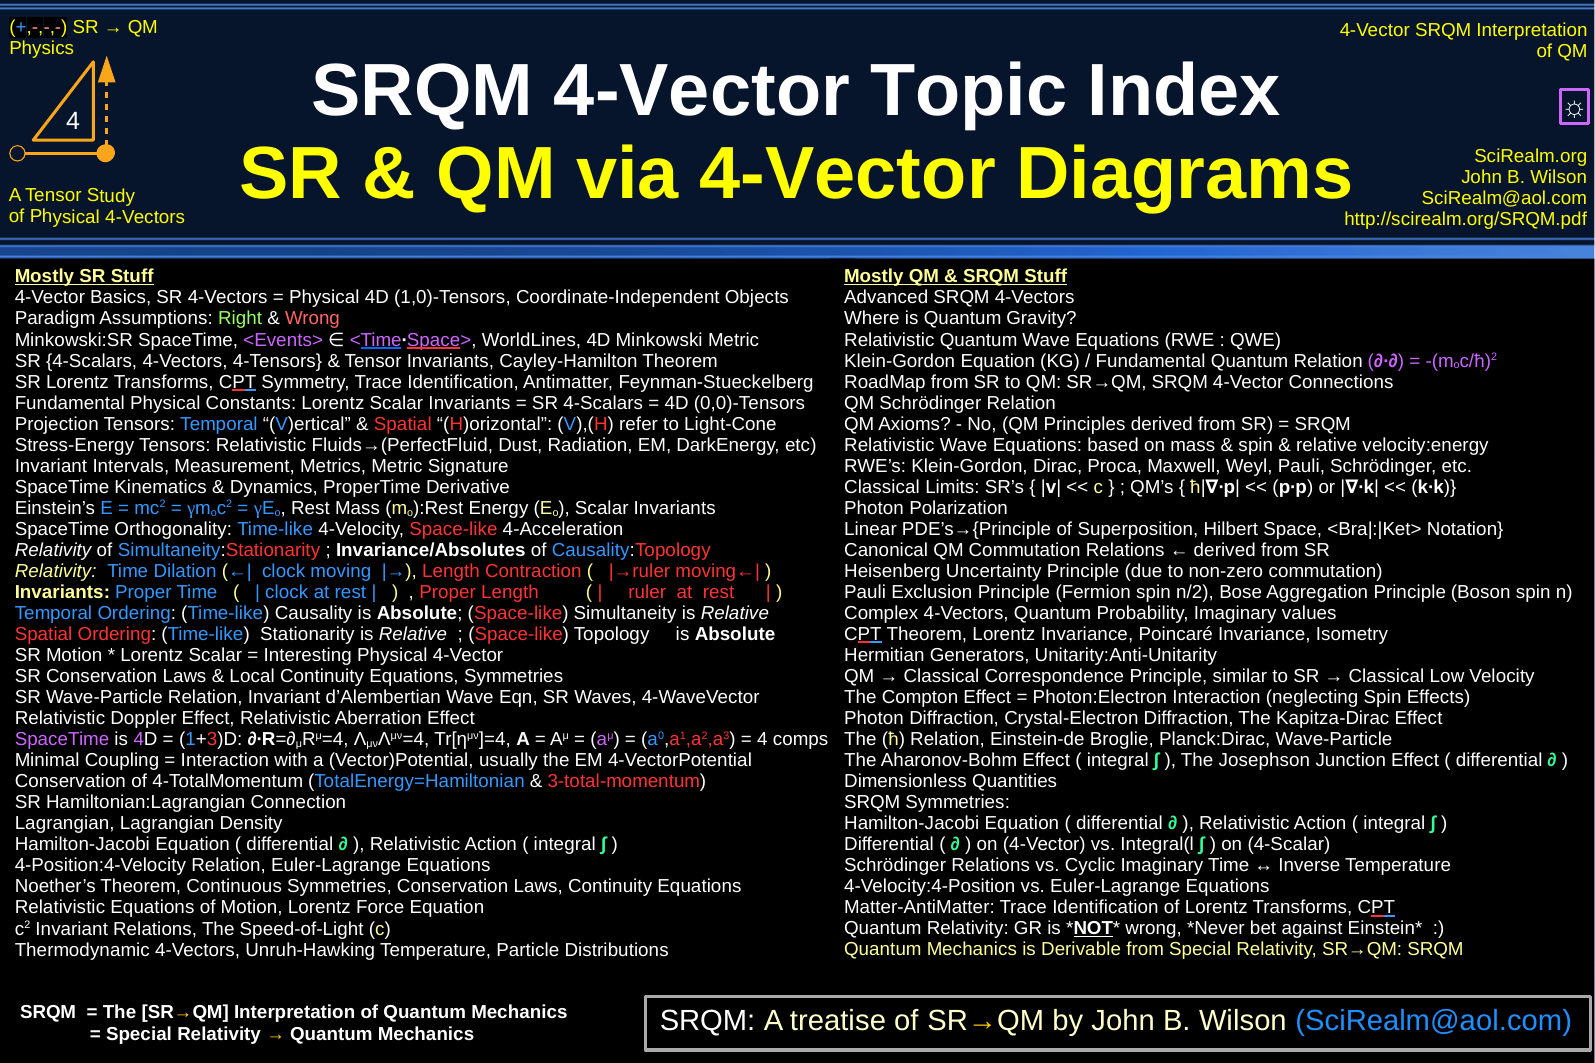

(+,-,-,-) SR → QM
Physics
A Tensor Study
of Physical 4-Vectors
4-Vector SRQM Interpretation
of QM
SciRealm.org
John B. Wilson
SciRealm@aol.com
http://scirealm.org/SRQM.pdf
# SRQM 4-Vector Topic Index SR & QM via 4-Vector Diagrams
4
☼
Mostly SR Stuff
4-Vector Basics, SR 4-Vectors = Physical 4D (1,0)-Tensors, Coordinate-Independent Objects
Paradigm Assumptions: Right & Wrong
Minkowski:SR SpaceTime, <Events> ∈ <Time∙Space>, WorldLines, 4D Minkowski Metric
SR {4-Scalars, 4-Vectors, 4-Tensors} & Tensor Invariants, Cayley-Hamilton Theorem
SR Lorentz Transforms, CPT Symmetry, Trace Identification, Antimatter, Feynman-Stueckelberg
Fundamental Physical Constants: Lorentz Scalar Invariants = SR 4-Scalars = 4D (0,0)-Tensors
Projection Tensors: Temporal “(V)ertical” & Spatial “(H)orizontal”: (V),(H) refer to Light-Cone
Stress-Energy Tensors: Relativistic Fluids→(PerfectFluid, Dust, Radiation, EM, DarkEnergy, etc)
Invariant Intervals, Measurement, Metrics, Metric Signature
SpaceTime Kinematics & Dynamics, ProperTime Derivative
Einstein’s E = mc2 = γmoc2 = γEo, Rest Mass (mo):Rest Energy (Eo), Scalar Invariants
SpaceTime Orthogonality: Time-like 4-Velocity, Space-like 4-Acceleration
Relativity of Simultaneity:Stationarity ; Invariance/Absolutes of Causality:Topology
Relativity: Time Dilation (←| clock moving |→), Length Contraction ( |→ruler moving←| )
Invariants: Proper Time ( | clock at rest | ) , Proper Length ( | ruler at rest | )
Temporal Ordering: (Time-like) Causality is Absolute; (Space-like) Simultaneity is Relative
Spatial Ordering: (Time-like) Stationarity is Relative ; (Space-like) Topology is Absolute
SR Motion * Lorentz Scalar = Interesting Physical 4-Vector
SR Conservation Laws & Local Continuity Equations, Symmetries
SR Wave-Particle Relation, Invariant d’Alembertian Wave Eqn, SR Waves, 4-WaveVector
Relativistic Doppler Effect, Relativistic Aberration Effect
SpaceTime is 4D = (1+3)D: ∂∙R=∂μRμ=4, ΛμνΛμν=4, Tr[ημν]=4, A = Aμ = (aμ) = (a0,a1,a2,a3) = 4 comps.
Minimal Coupling = Interaction with a (Vector)Potential, usually the EM 4-VectorPotential
Conservation of 4-TotalMomentum (TotalEnergy=Hamiltonian & 3-total-momentum)
SR Hamiltonian:Lagrangian Connection
Lagrangian, Lagrangian Density
Hamilton-Jacobi Equation ( differential ∂ ), Relativistic Action ( integral ∫ )
4-Position:4-Velocity Relation, Euler-Lagrange Equations
Noether’s Theorem, Continuous Symmetries, Conservation Laws, Continuity Equations
Relativistic Equations of Motion, Lorentz Force Equation
c2 Invariant Relations, The Speed-of-Light (c)
Thermodynamic 4-Vectors, Unruh-Hawking Temperature, Particle Distributions
 SRQM = The [SR→QM] Interpretation of Quantum Mechanics
	= Special Relativity → Quantum Mechanics
Mostly QM & SRQM Stuff
Advanced SRQM 4-Vectors
Where is Quantum Gravity?
Relativistic Quantum Wave Equations (RWE : QWE)
Klein-Gordon Equation (KG) / Fundamental Quantum Relation (∂∙∂) = -(moc/ħ)2
RoadMap from SR to QM: SR→QM, SRQM 4-Vector Connections
QM Schrödinger Relation
QM Axioms? - No, (QM Principles derived from SR) = SRQM
Relativistic Wave Equations: based on mass & spin & relative velocity:energy
RWE’s: Klein-Gordon, Dirac, Proca, Maxwell, Weyl, Pauli, Schrödinger, etc.
Classical Limits: SR’s { |v| << c } ; QM’s { ħ|∇∙p| << (p∙p) or |∇∙k| << (k∙k)}
Photon Polarization
Linear PDE’s→{Principle of Superposition, Hilbert Space, <Bra|:|Ket> Notation}
Canonical QM Commutation Relations ← derived from SR
Heisenberg Uncertainty Principle (due to non-zero commutation)
Pauli Exclusion Principle (Fermion spin n/2), Bose Aggregation Principle (Boson spin n)
Complex 4-Vectors, Quantum Probability, Imaginary values
CPT Theorem, Lorentz Invariance, Poincaré Invariance, Isometry
Hermitian Generators, Unitarity:Anti-Unitarity
QM → Classical Correspondence Principle, similar to SR → Classical Low Velocity
The Compton Effect = Photon:Electron Interaction (neglecting Spin Effects)
Photon Diffraction, Crystal-Electron Diffraction, The Kapitza-Dirac Effect
The (ħ) Relation, Einstein-de Broglie, Planck:Dirac, Wave-Particle
The Aharonov-Bohm Effect ( integral ∫ ), The Josephson Junction Effect ( differential ∂ )
Dimensionless Quantities
SRQM Symmetries:
Hamilton-Jacobi Equation ( differential ∂ ), Relativistic Action ( integral ∫ )
Differential ( ∂ ) on (4-Vector) vs. Integral(l ∫ ) on (4-Scalar)
Schrödinger Relations vs. Cyclic Imaginary Time ↔ Inverse Temperature
4-Velocity:4-Position vs. Euler-Lagrange Equations
Matter-AntiMatter: Trace Identification of Lorentz Transforms, CPT
Quantum Relativity: GR is *NOT* wrong, *Never bet against Einstein* :)
Quantum Mechanics is Derivable from Special Relativity, SR→QM: SRQM
SRQM: A treatise of SR→QM by John B. Wilson (SciRealm@aol.com)